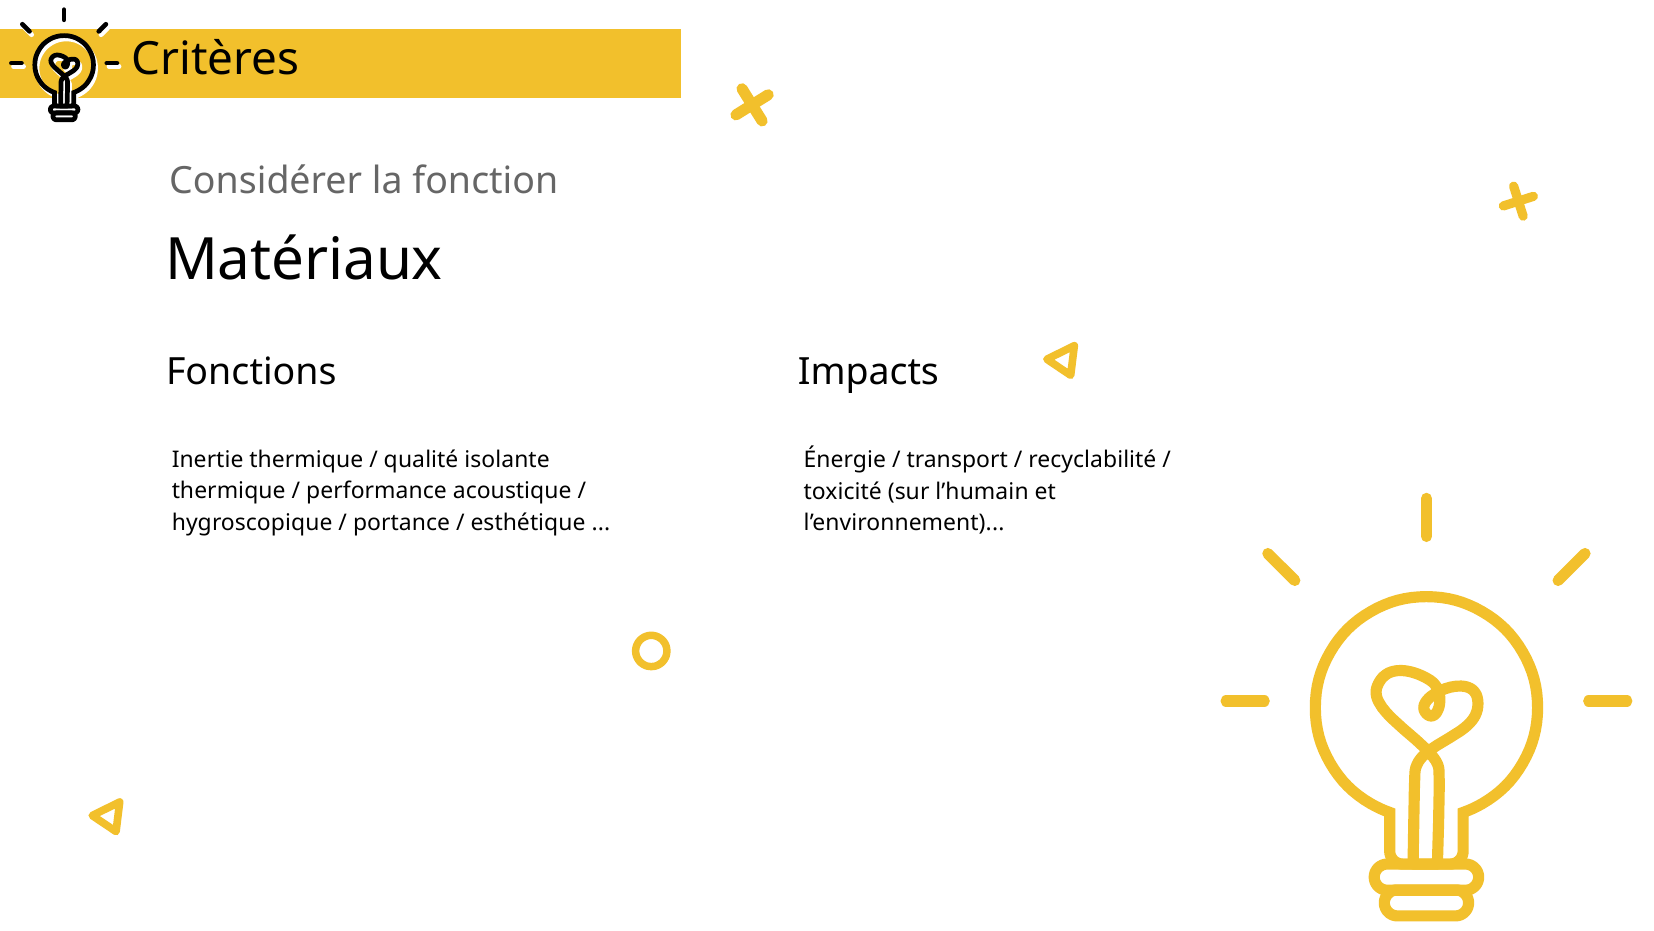

Critères
# Considérer la fonction
Matériaux
Fonctions
Impacts
Inertie thermique / qualité isolante thermique / performance acoustique / hygroscopique / portance / esthétique ...
Énergie / transport / recyclabilité / toxicité (sur l’humain et l’environnement)...